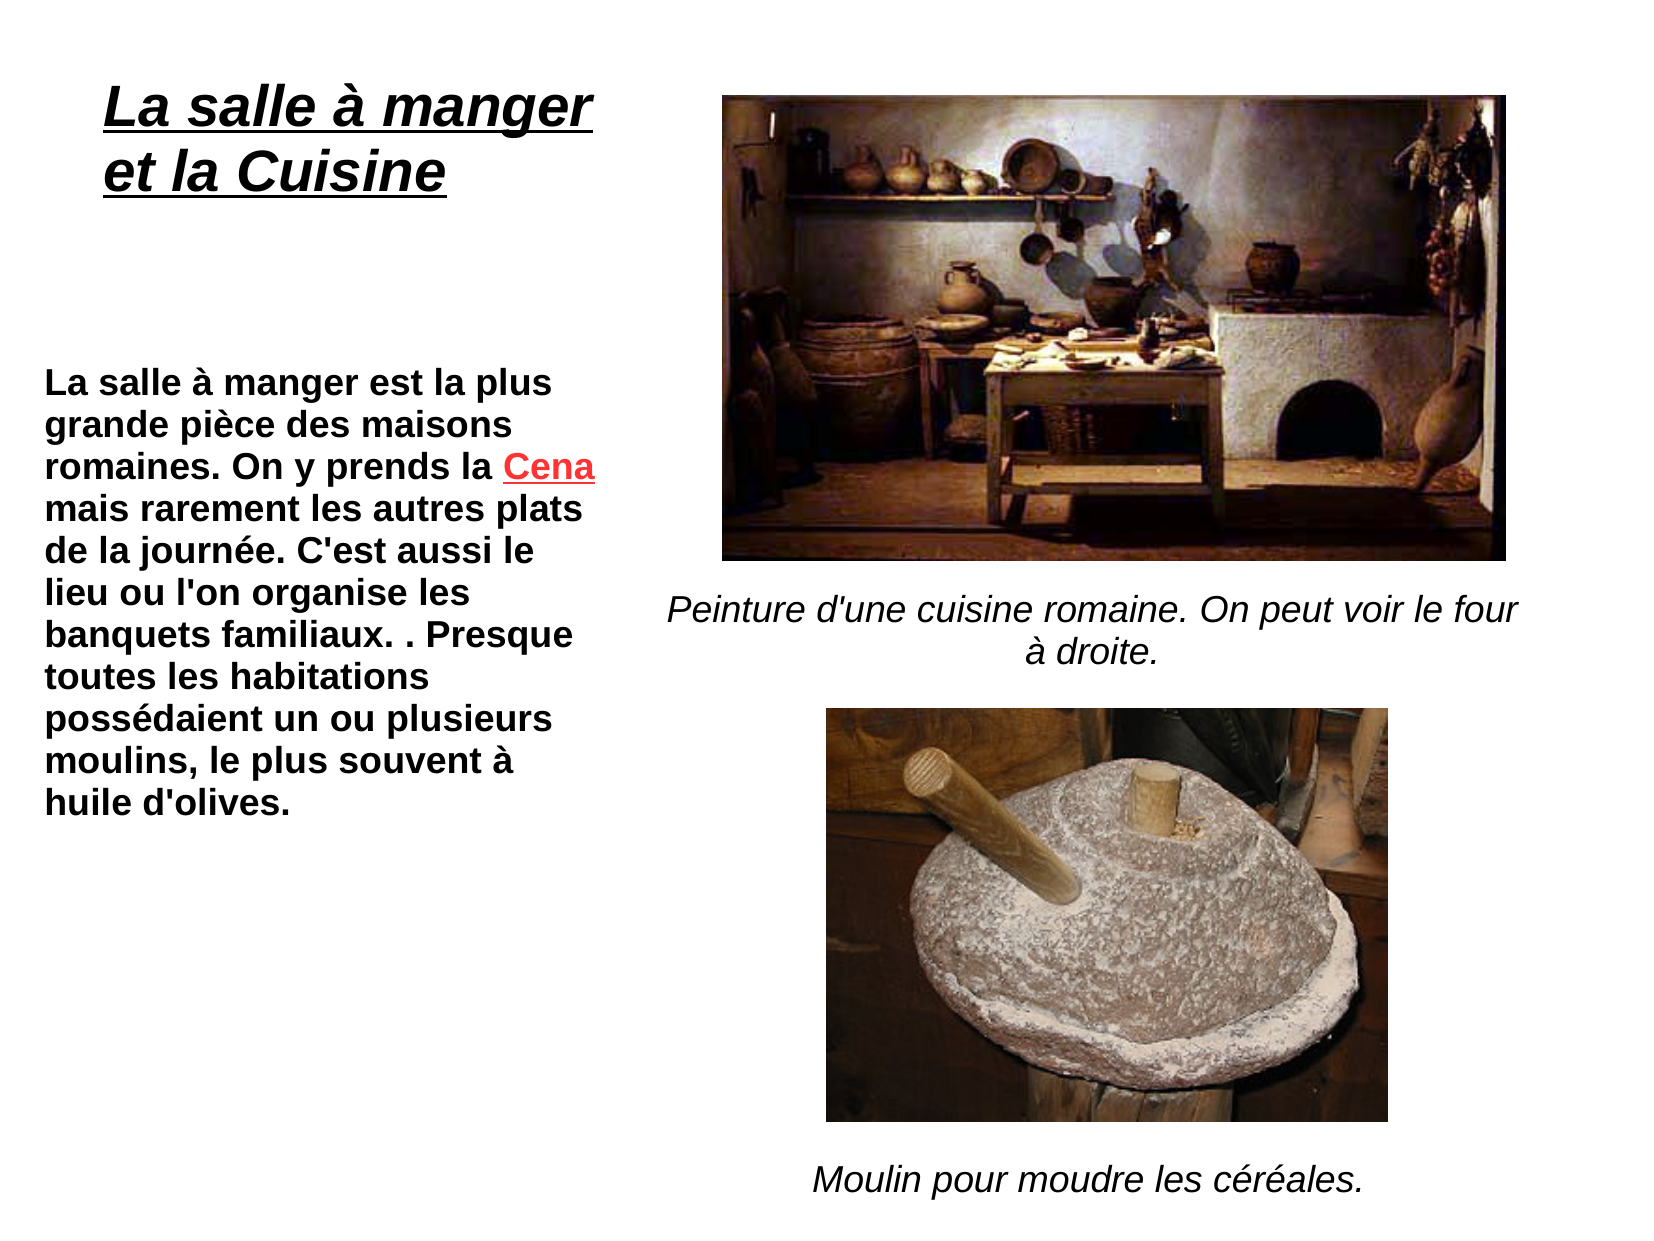

La salle à manger et la Cuisine
La salle à manger est la plus grande pièce des maisons romaines. On y prends la Cena mais rarement les autres plats de la journée. C'est aussi le lieu ou l'on organise les banquets familiaux. . Presque toutes les habitations possédaient un ou plusieurs moulins, le plus souvent à huile d'olives.
Peinture d'une cuisine romaine. On peut voir le four à droite.
Moulin pour moudre les céréales.